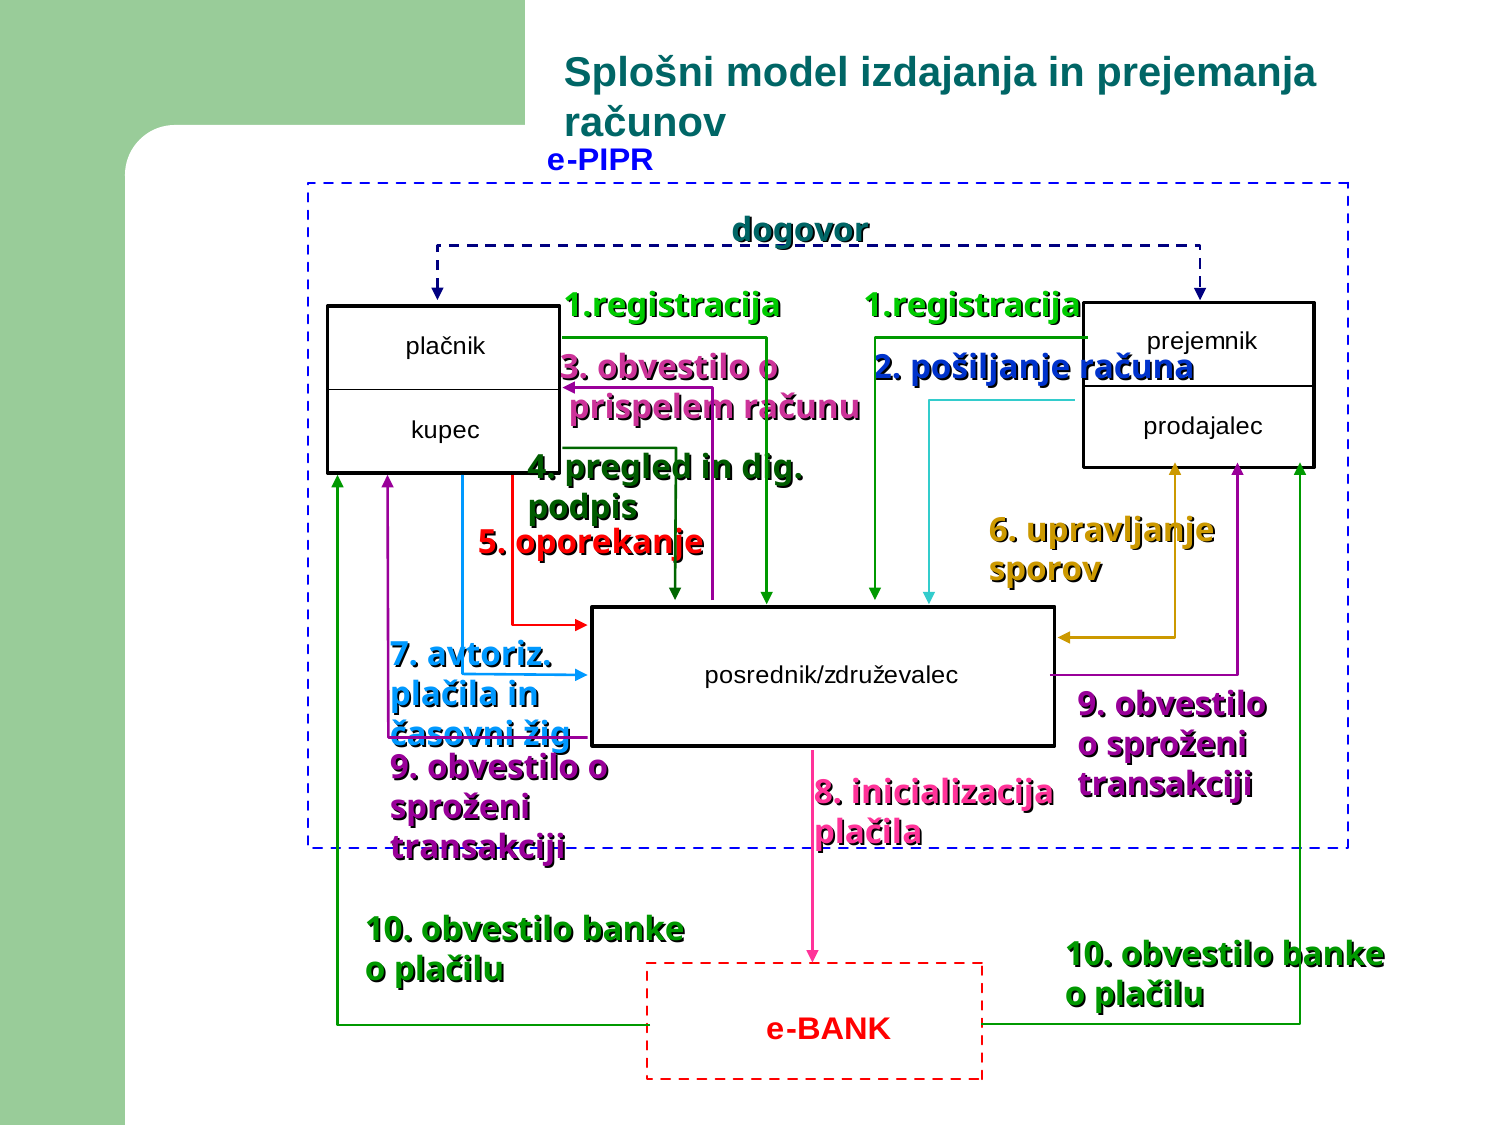

Splošni model izdajanja in prejemanja računov
dogovor
1.registracija
1.registracija
3. obvestilo o
 prispelem računu
2. pošiljanje računa
4. pregled in dig. podpis
6. upravljanje
sporov
5. oporekanje
7. avtoriz. plačila in časovni žig
9. obvestilo
o sproženi
transakciji
9. obvestilo o sproženi transakciji
8. inicializacija
plačila
10. obvestilo banke o plačilu
10. obvestilo banke o plačilu